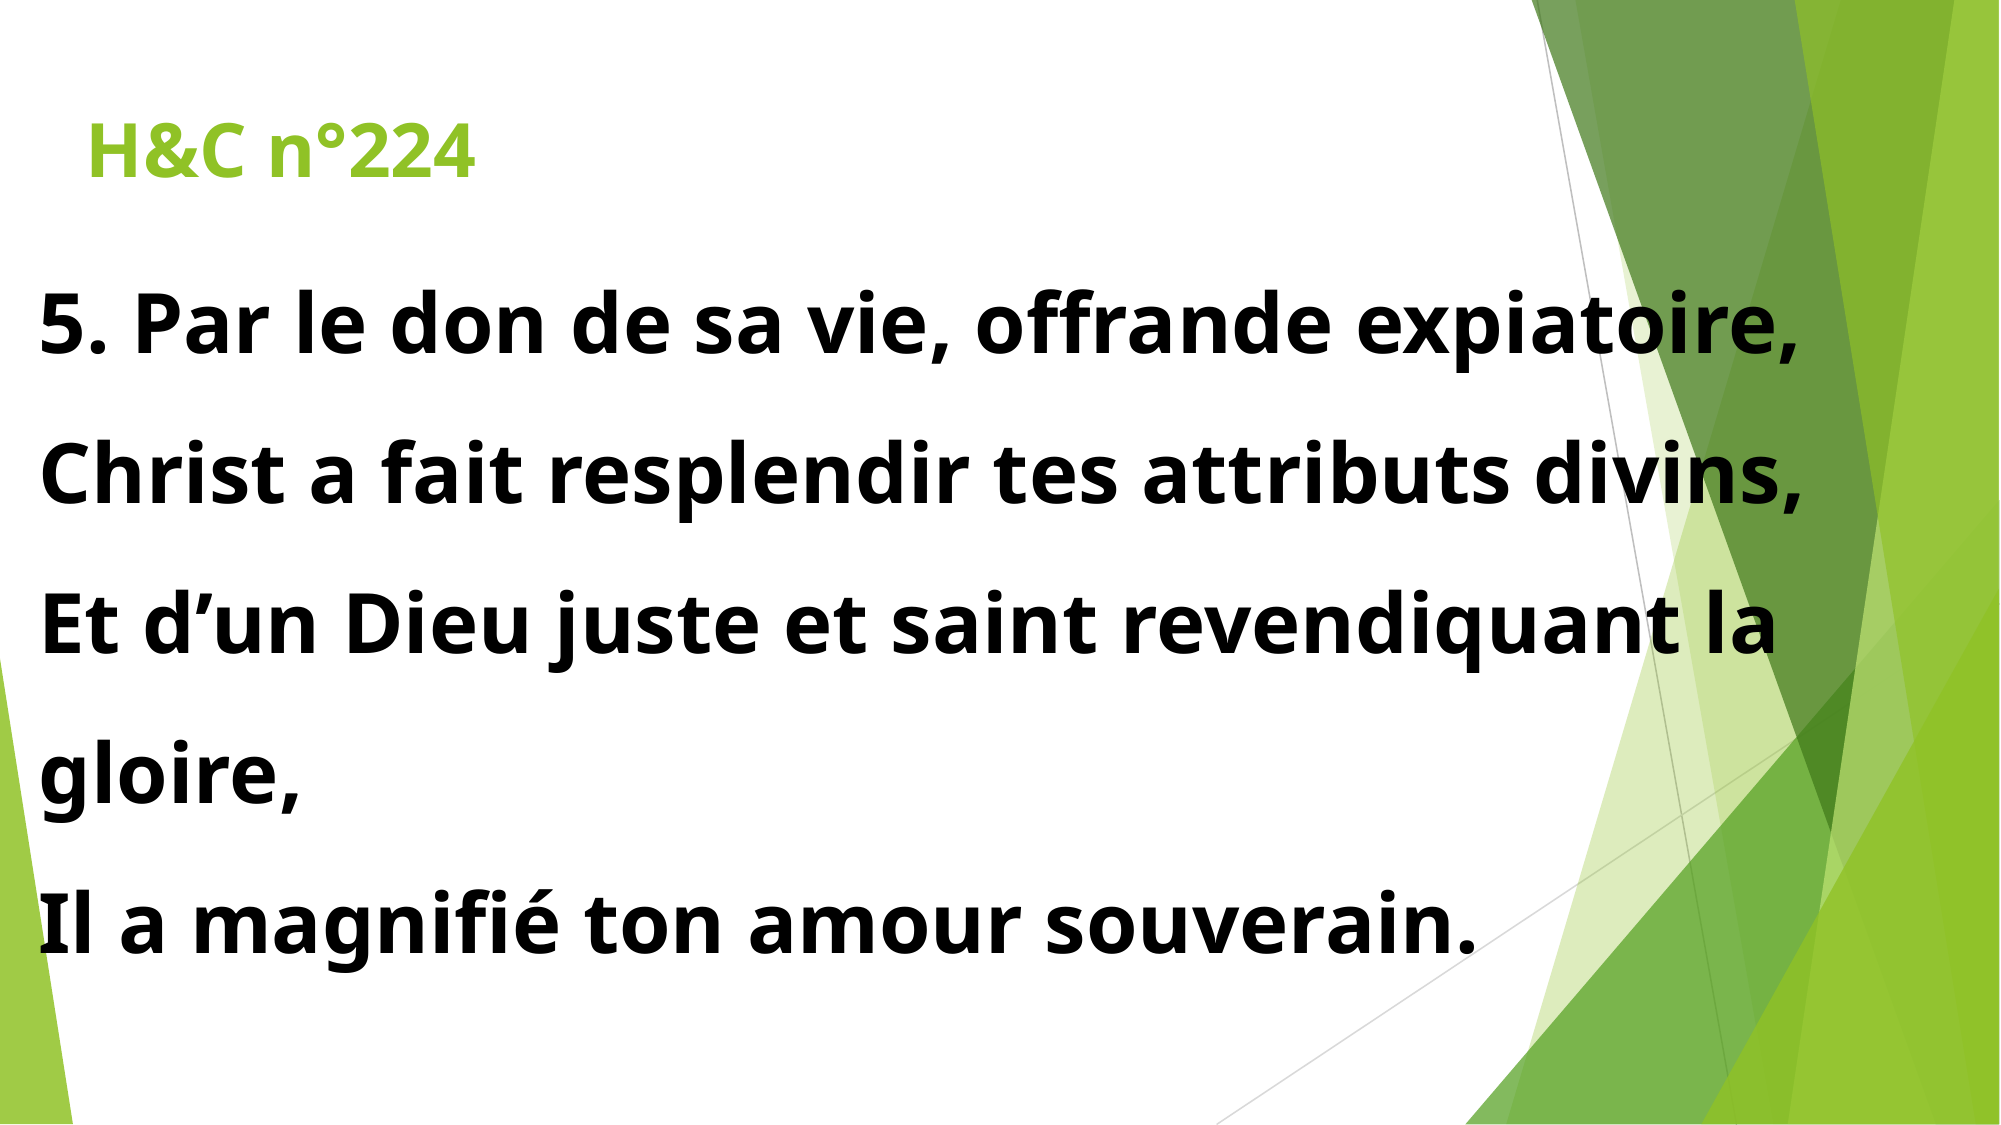

H&C n°224
5. Par le don de sa vie, offrande expiatoire,
Christ a fait resplendir tes attributs divins,
Et d’un Dieu juste et saint revendiquant la gloire,
Il a magnifié ton amour souverain.